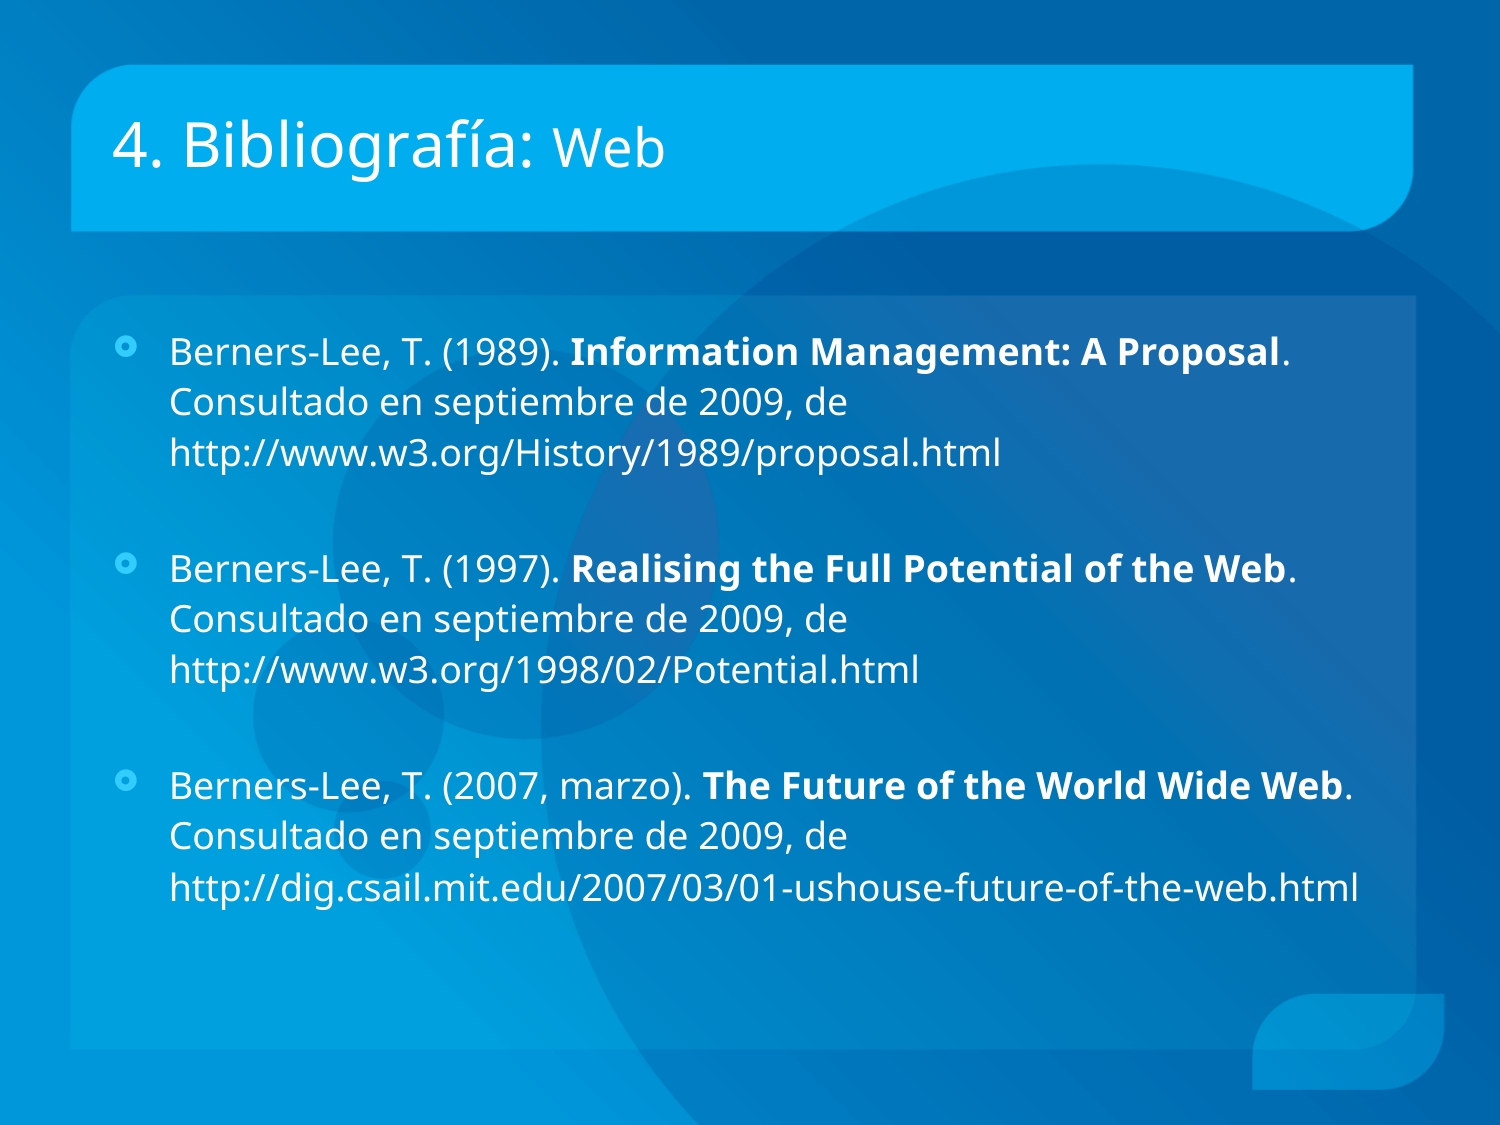

# 4. Bibliografía: Web
Berners-Lee, T. (1989). Information Management: A Proposal. Consultado en septiembre de 2009, de http://www.w3.org/History/1989/proposal.html
Berners-Lee, T. (1997). Realising the Full Potential of the Web. Consultado en septiembre de 2009, de http://www.w3.org/1998/02/Potential.html
Berners-Lee, T. (2007, marzo). The Future of the World Wide Web. Consultado en septiembre de 2009, de http://dig.csail.mit.edu/2007/03/01-ushouse-future-of-the-web.html